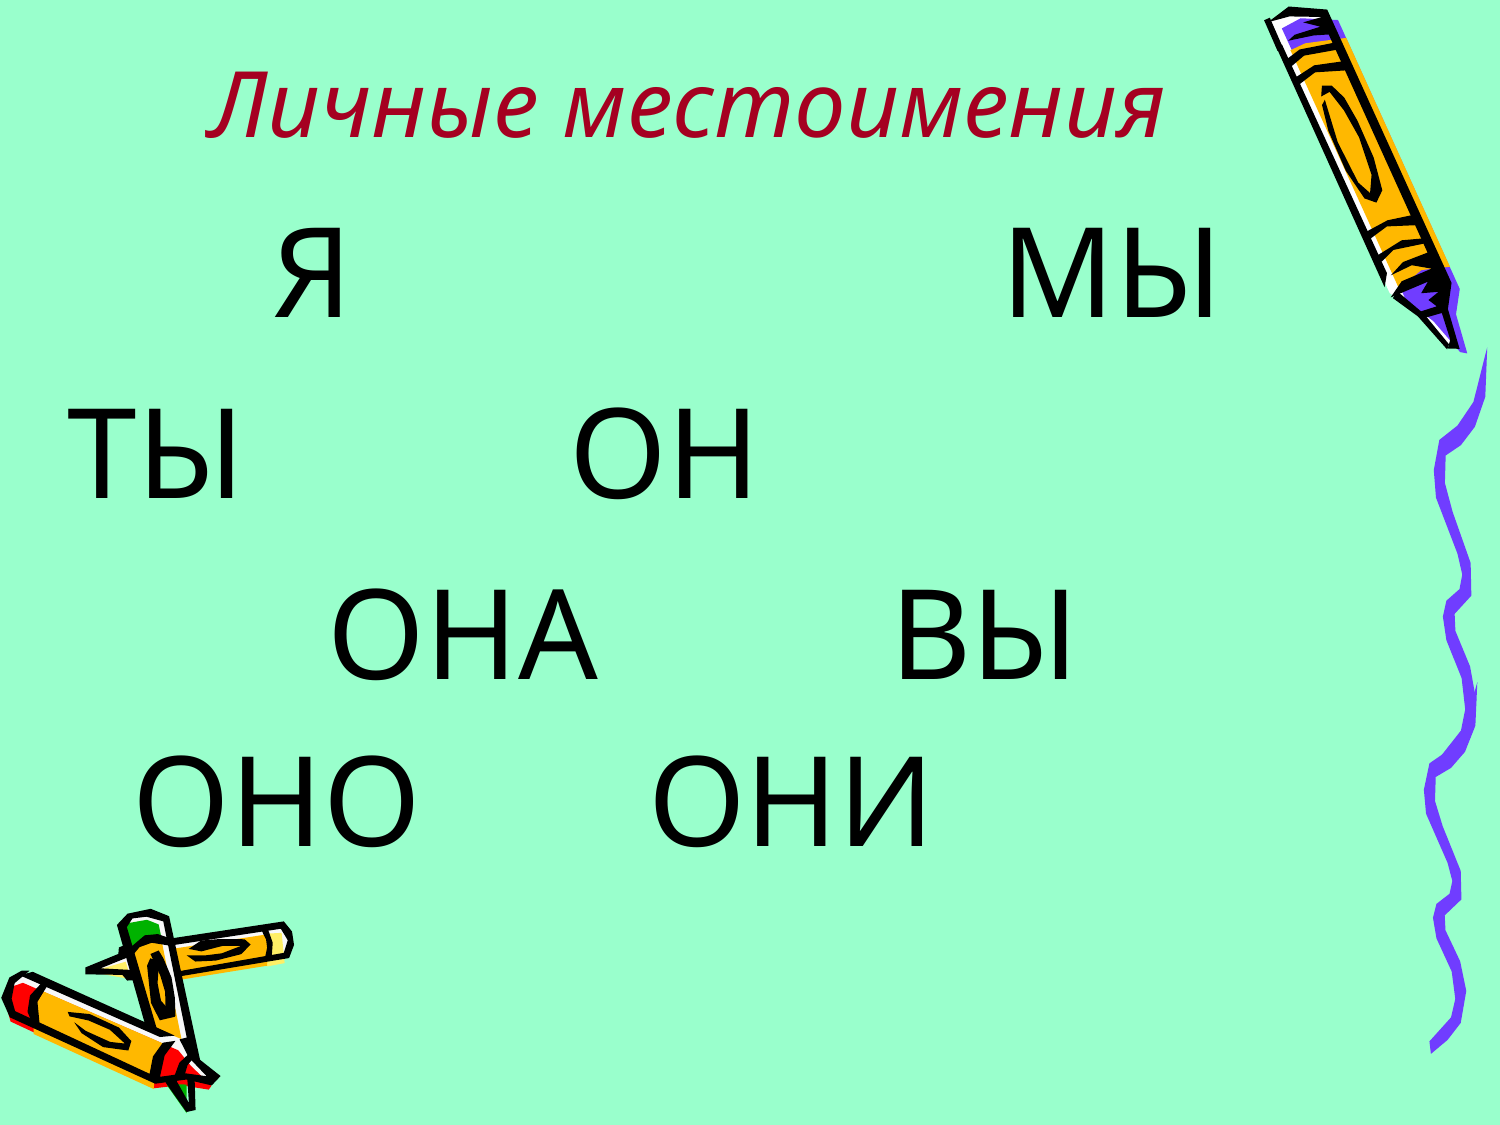

# Личные местоимения
 Я МЫ
ТЫ ОН
 ОНА ВЫ
 ОНО ОНИ